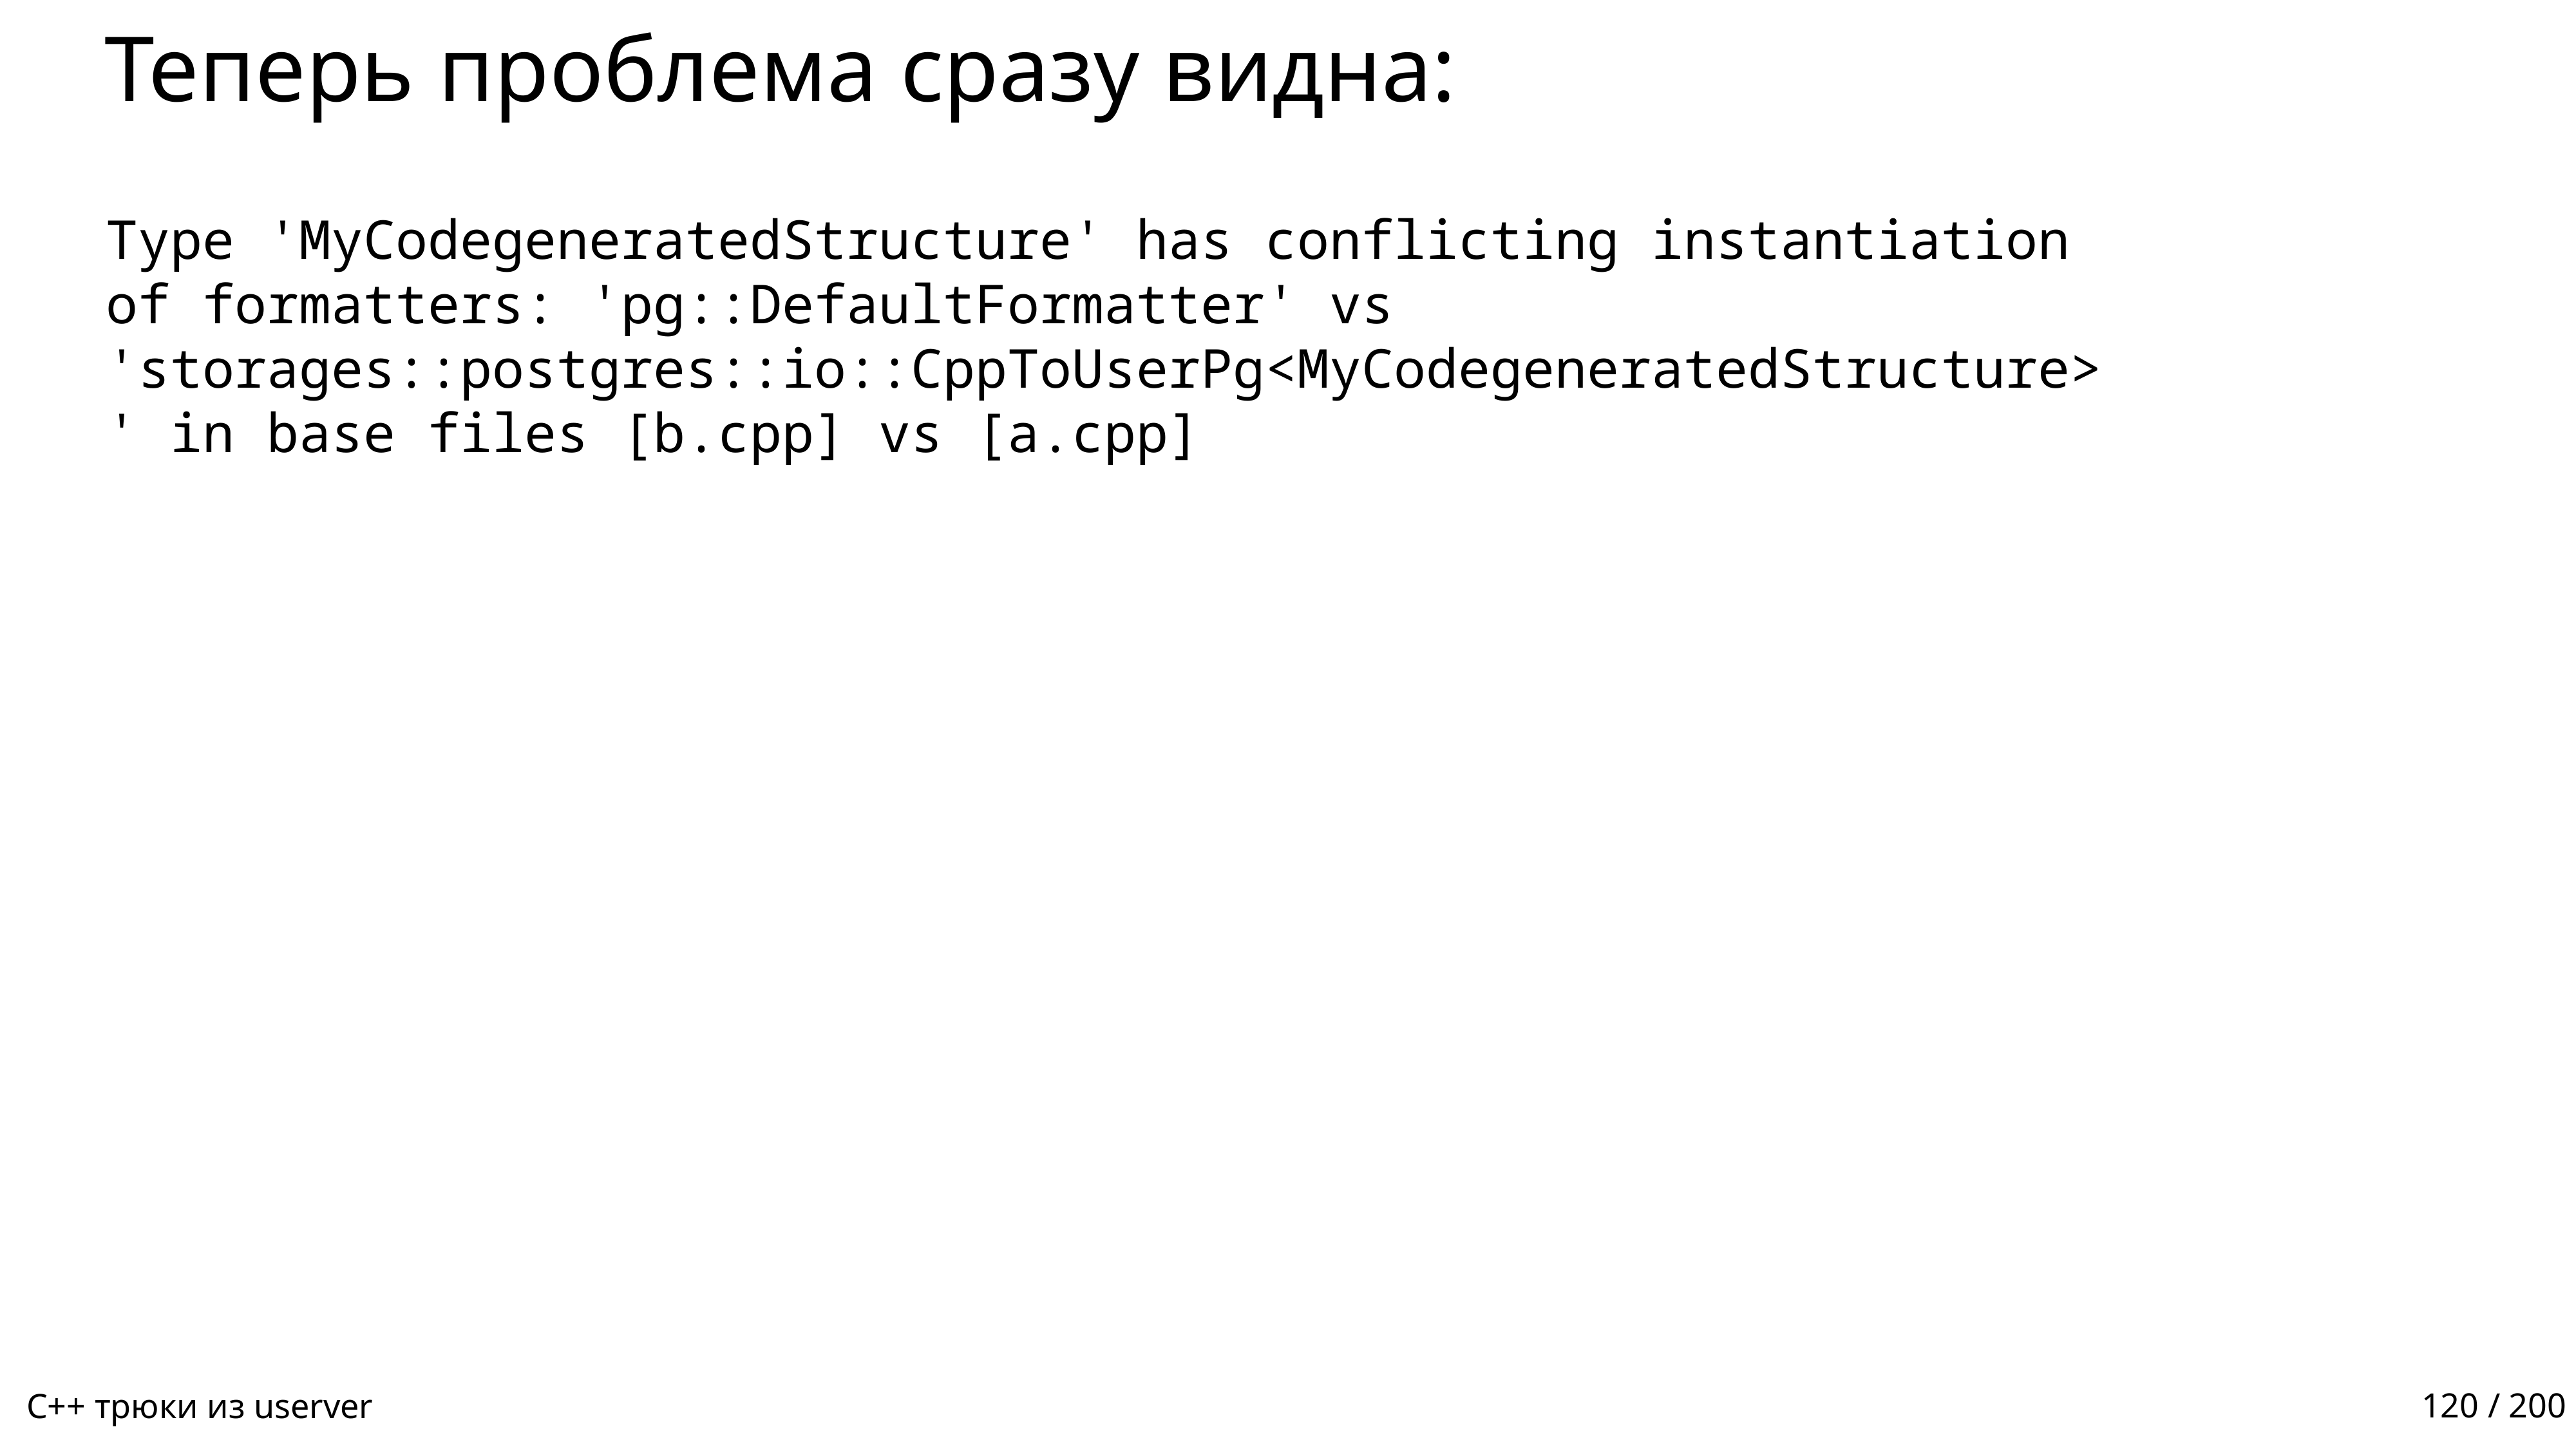

Теперь проблема сразу видна:
# Type 'MyCodegeneratedStructure' has conflicting instantiation
of formatters: 'pg::DefaultFormatter' vs 'storages::postgres::io::CppToUserPg<MyCodegeneratedStructure>' in base files [b.cpp] vs [a.cpp]
C++ трюки из userver